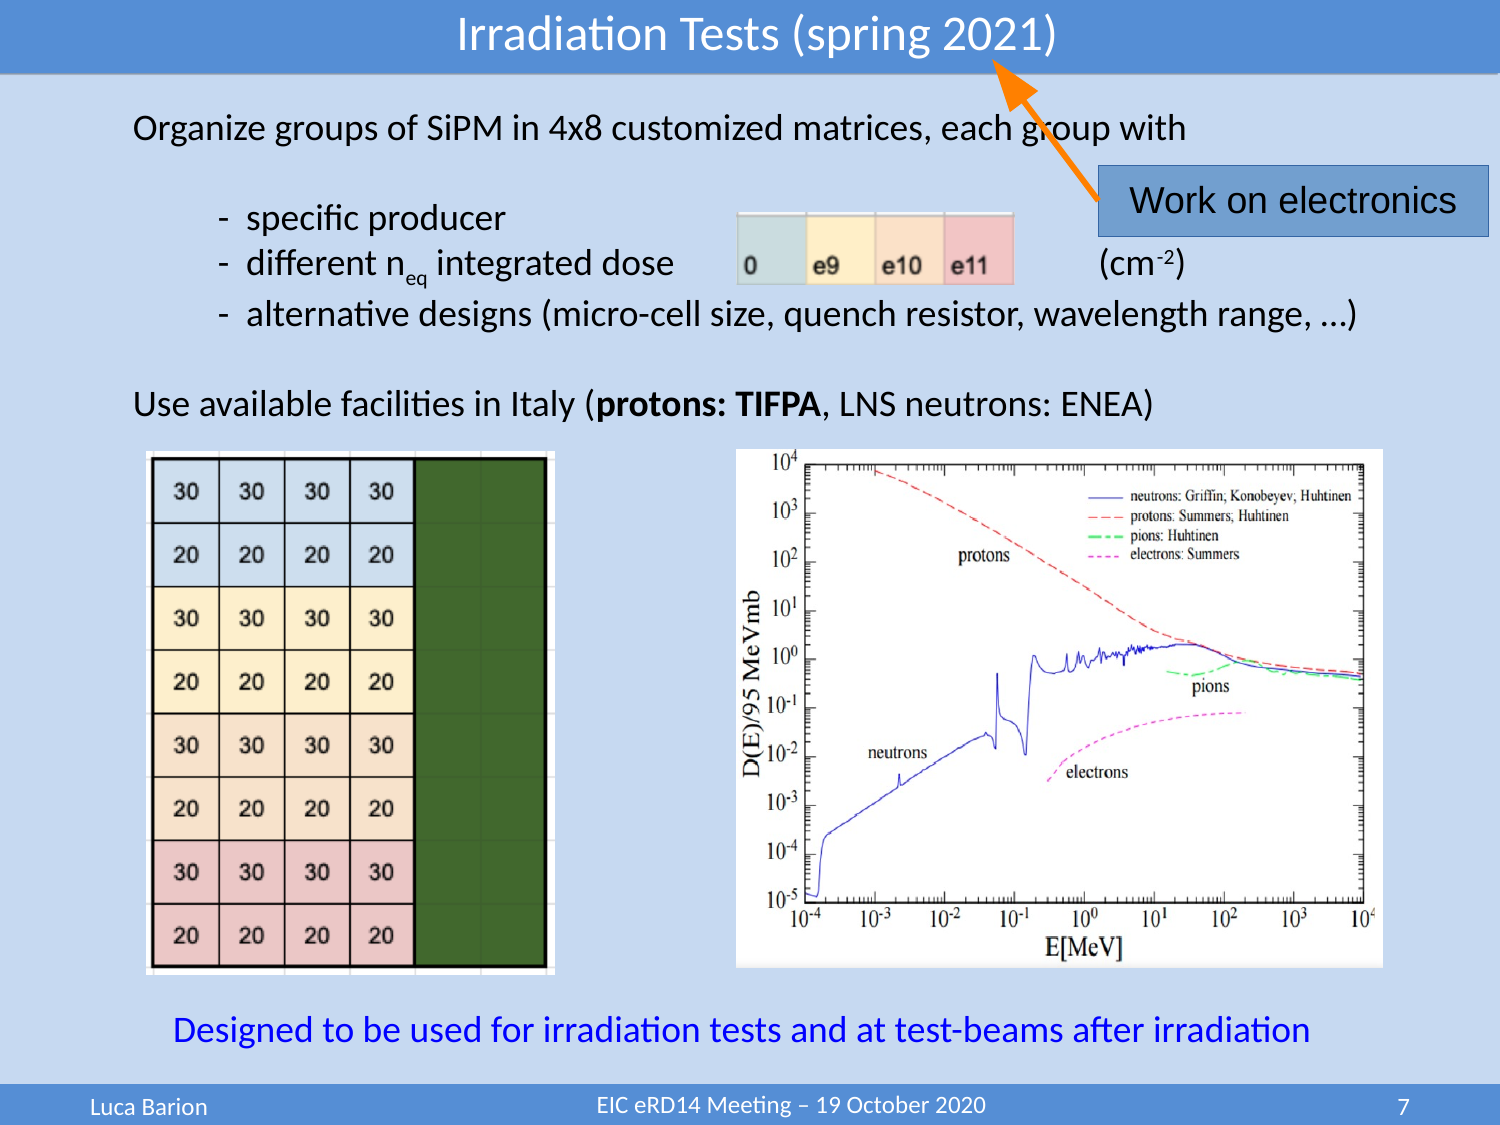

Irradiation Tests (spring 2021)
Organize groups of SiPM in 4x8 customized matrices, each group with
 - specific producer
 - different neq integrated dose (cm-2)
 - alternative designs (micro-cell size, quench resistor, wavelength range, …)
Use available facilities in Italy (protons: TIFPA, LNS neutrons: ENEA)
Work on electronics
Designed to be used for irradiation tests and at test-beams after irradiation
EIC eRD14 Meeting – 19 October 2020
Luca Barion